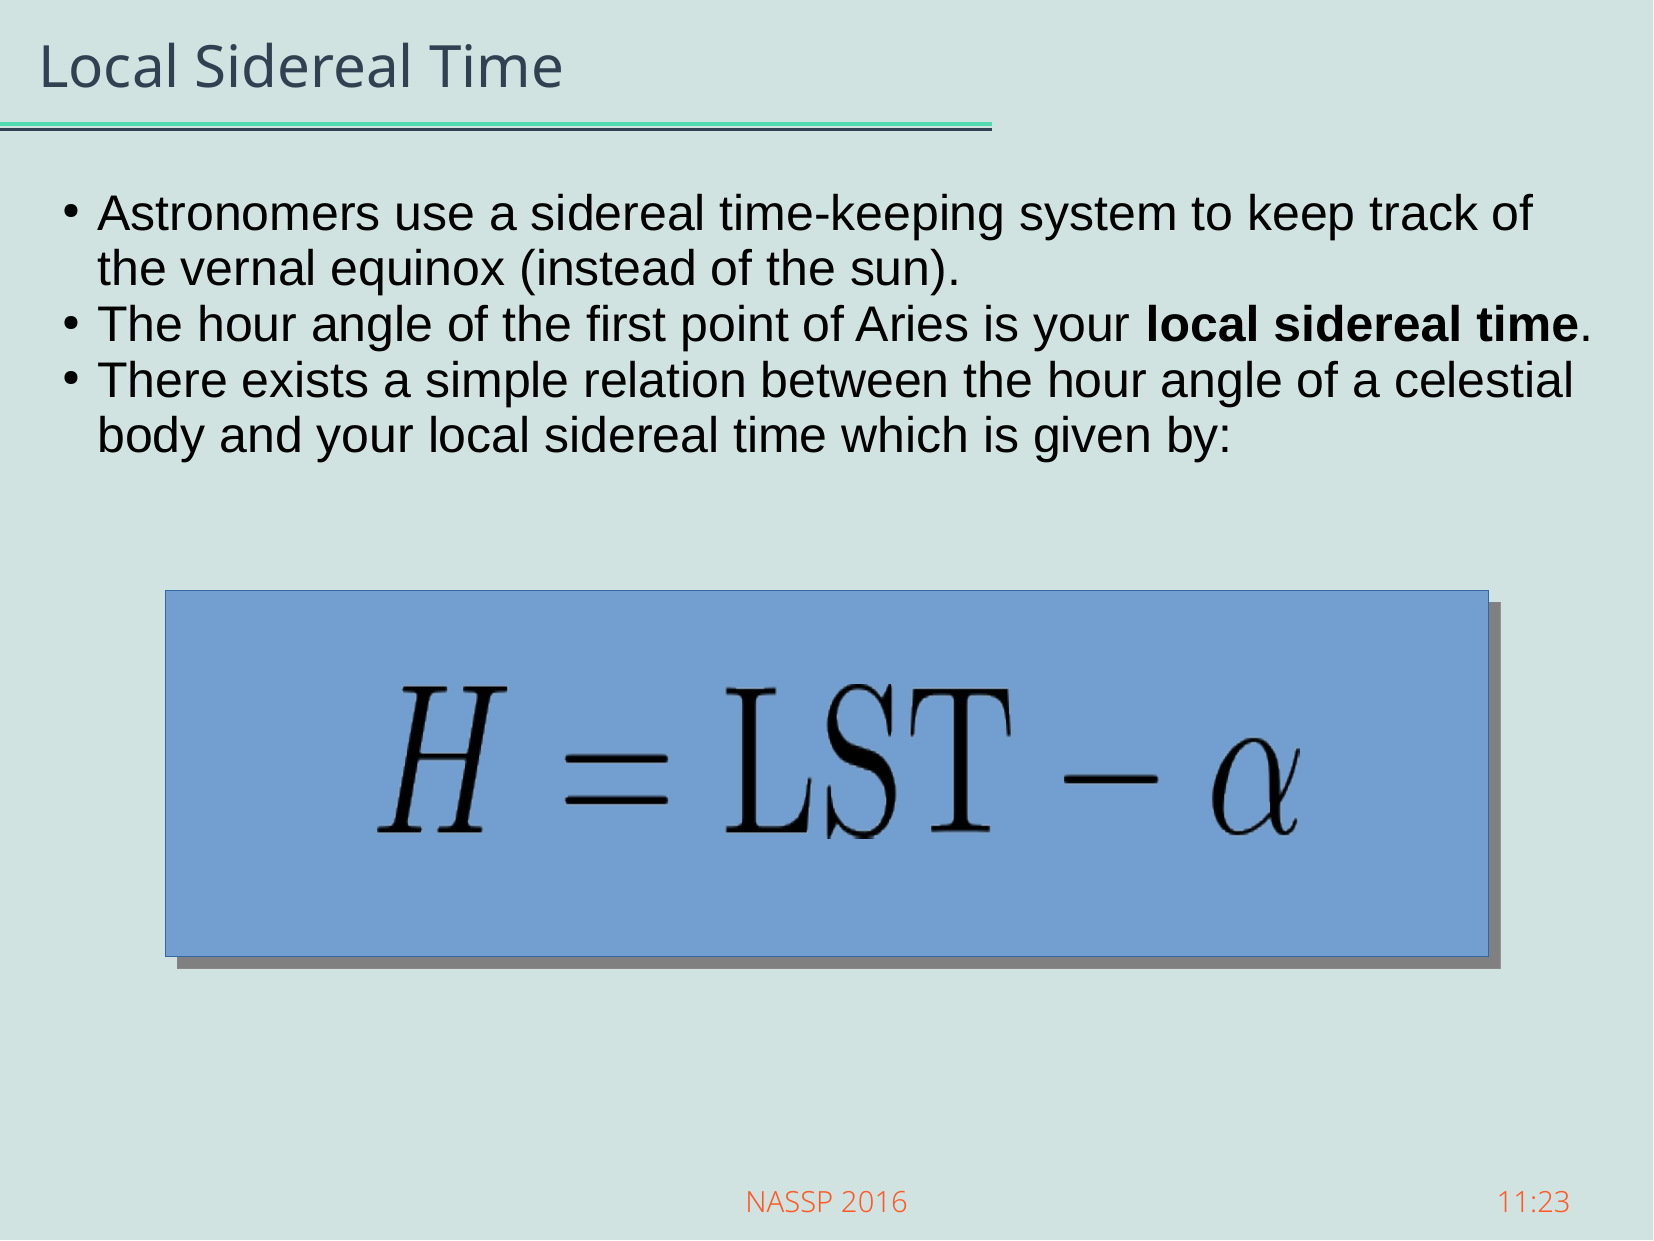

Local Sidereal Time
Astronomers use a sidereal time-keeping system to keep track of the vernal equinox (instead of the sun).
The hour angle of the first point of Aries is your local sidereal time.
There exists a simple relation between the hour angle of a celestial body and your local sidereal time which is given by:
NASSP 2016
11